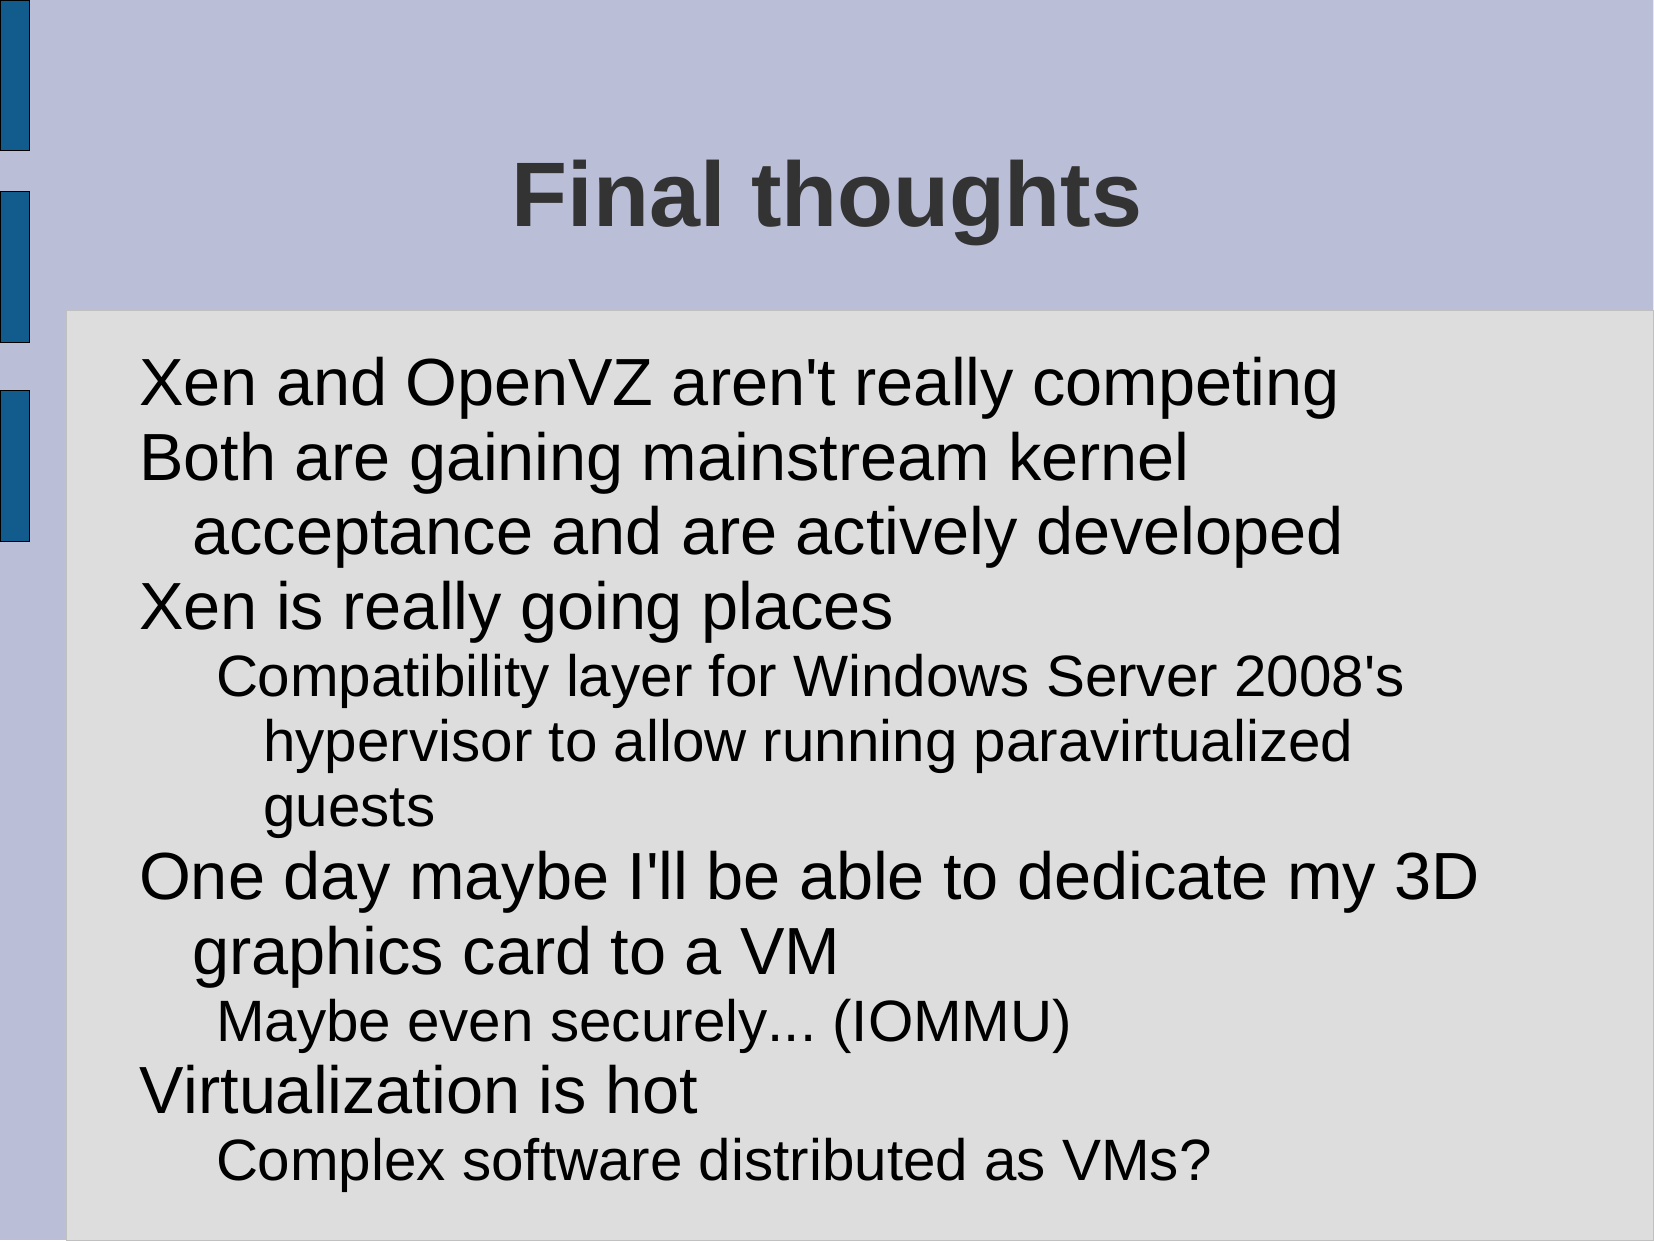

# Final thoughts
Xen and OpenVZ aren't really competing
Both are gaining mainstream kernel acceptance and are actively developed
Xen is really going places
Compatibility layer for Windows Server 2008's hypervisor to allow running paravirtualized guests
One day maybe I'll be able to dedicate my 3D graphics card to a VM
Maybe even securely... (IOMMU)
Virtualization is hot
Complex software distributed as VMs?